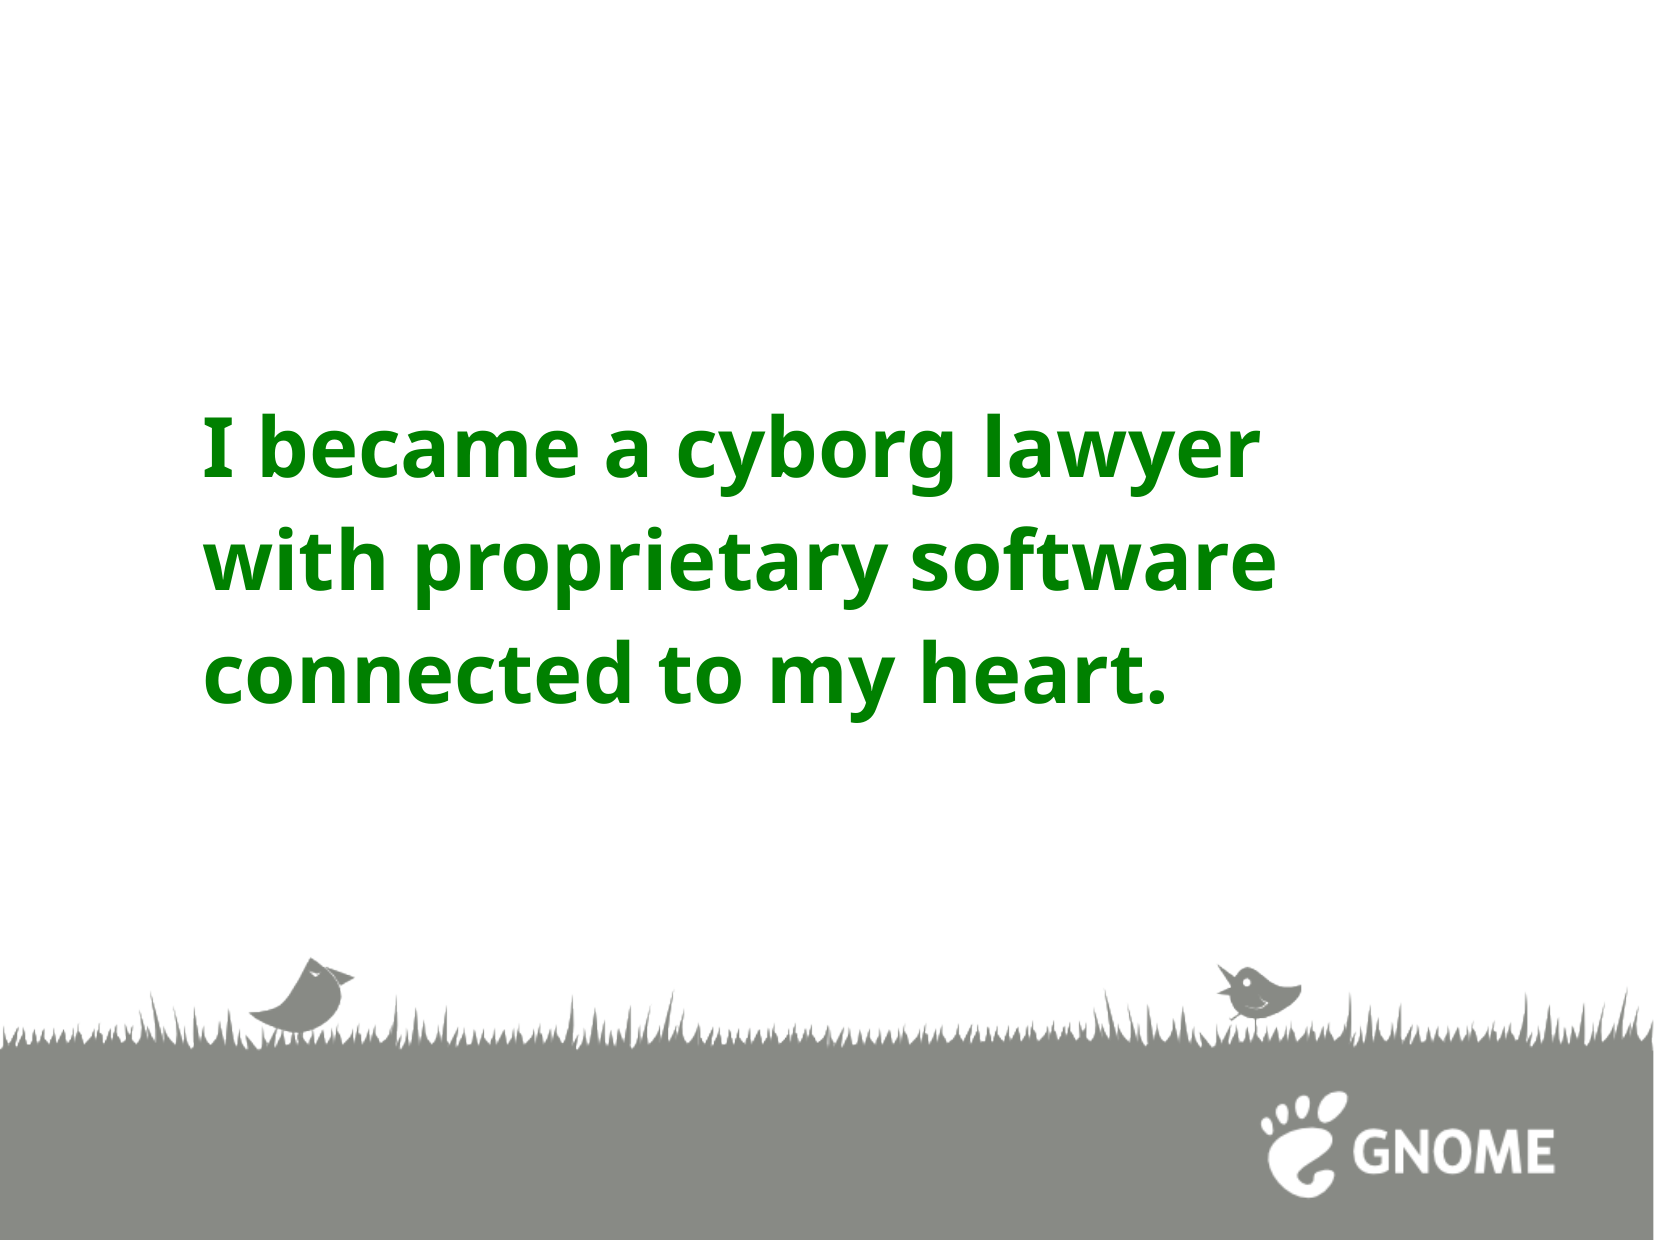

I became a cyborg lawyer with proprietary software connected to my heart.